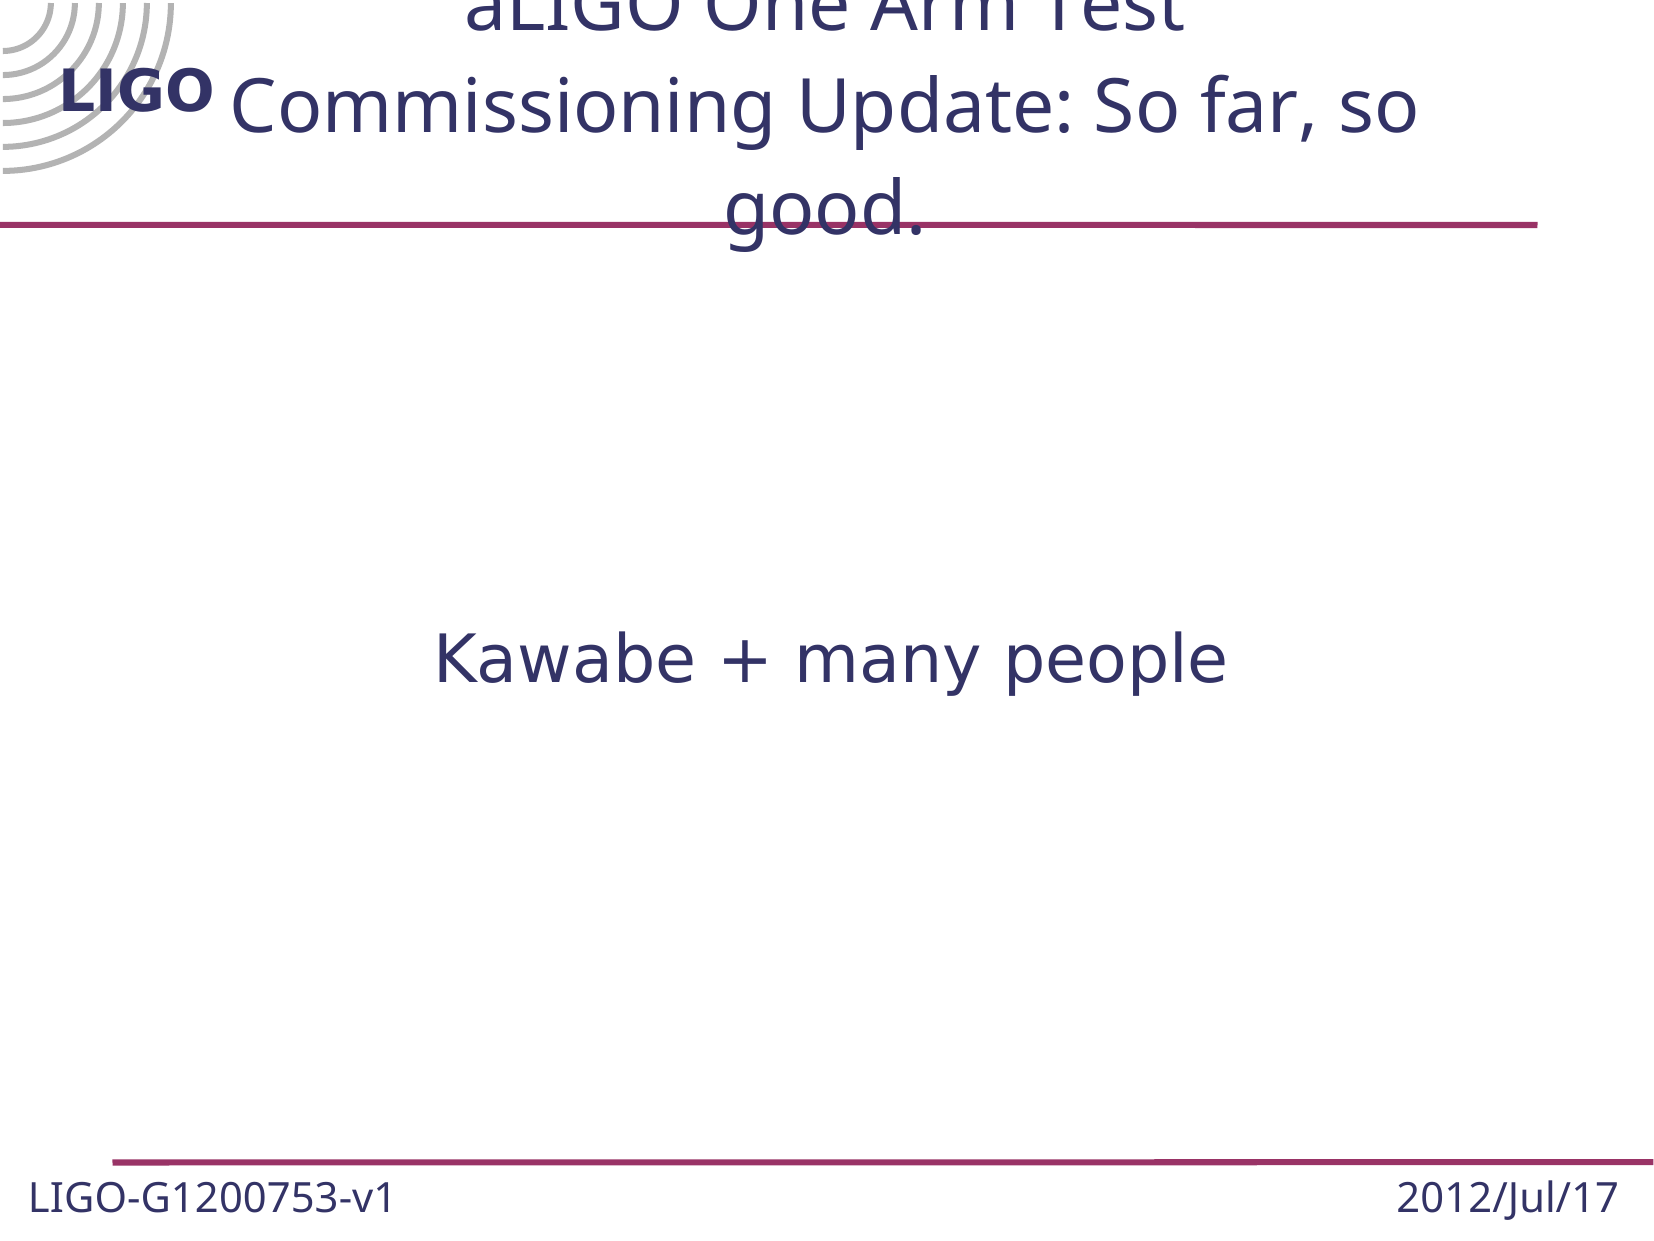

# aLIGO One Arm Test Commissioning Update: So far, so good.
Kawabe + many people